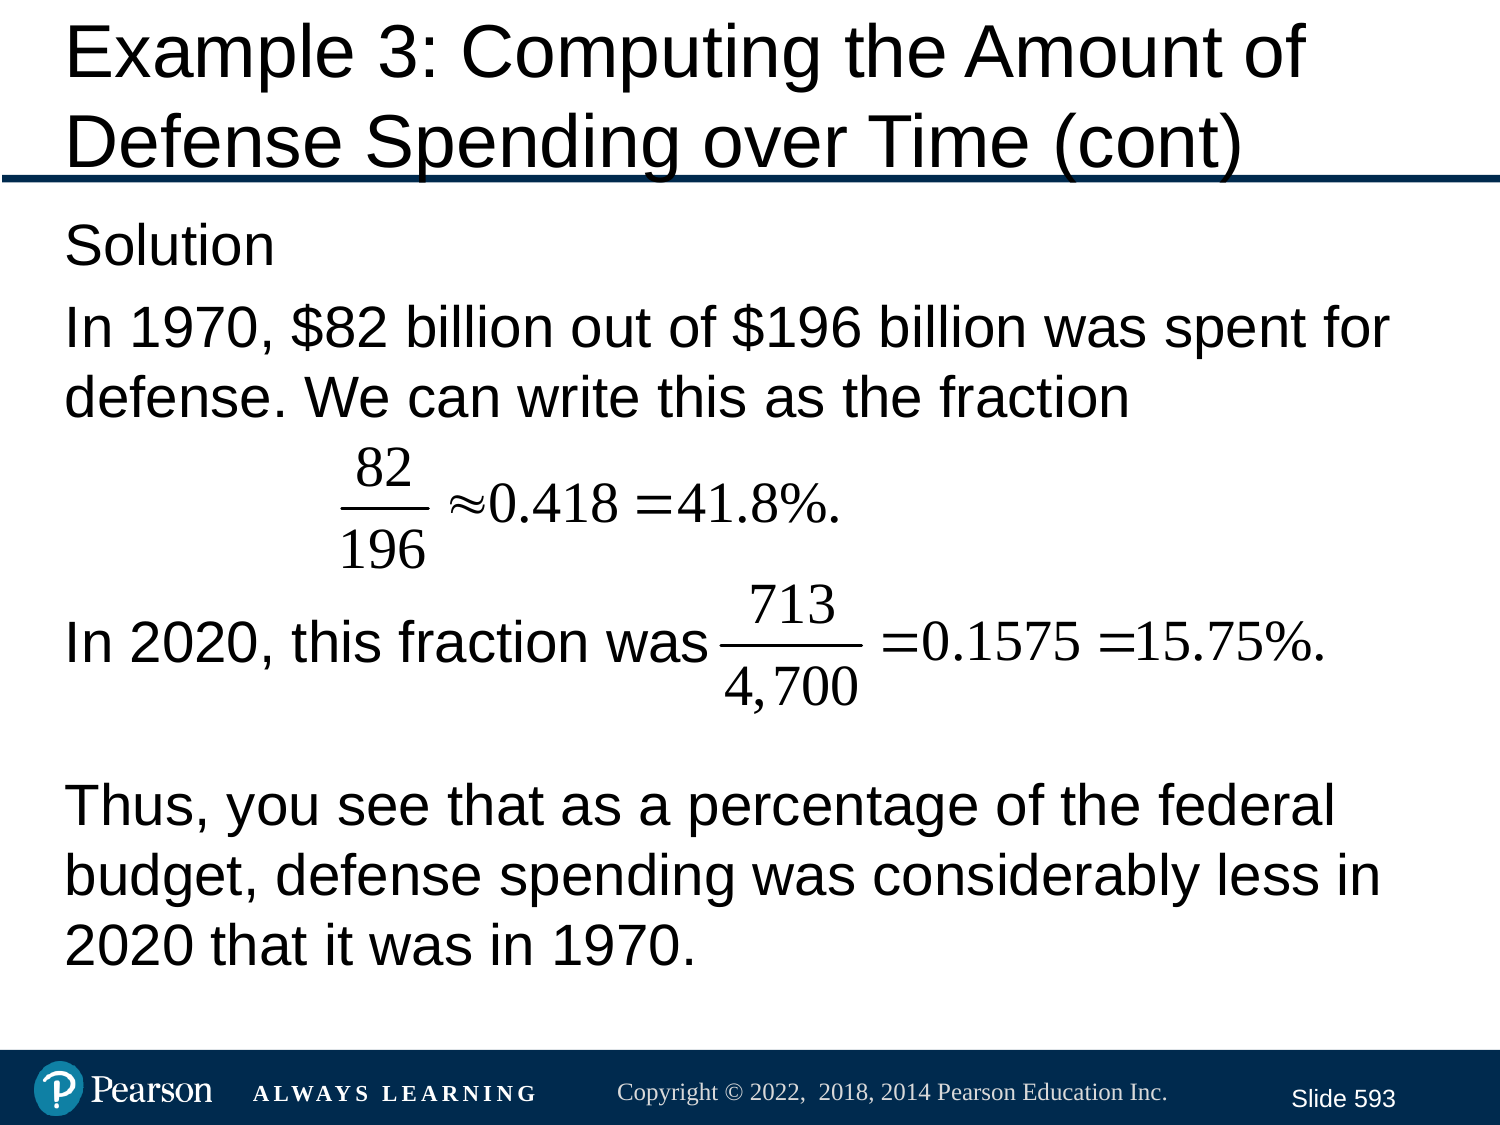

# Example 3: Computing the Amount of Defense Spending over Time (cont)
Solution
In 1970, $82 billion out of $196 billion was spent for defense. We can write this as the fraction
In 2020, this fraction was
Thus, you see that as a percentage of the federal budget, defense spending was considerably less in 2020 that it was in 1970.